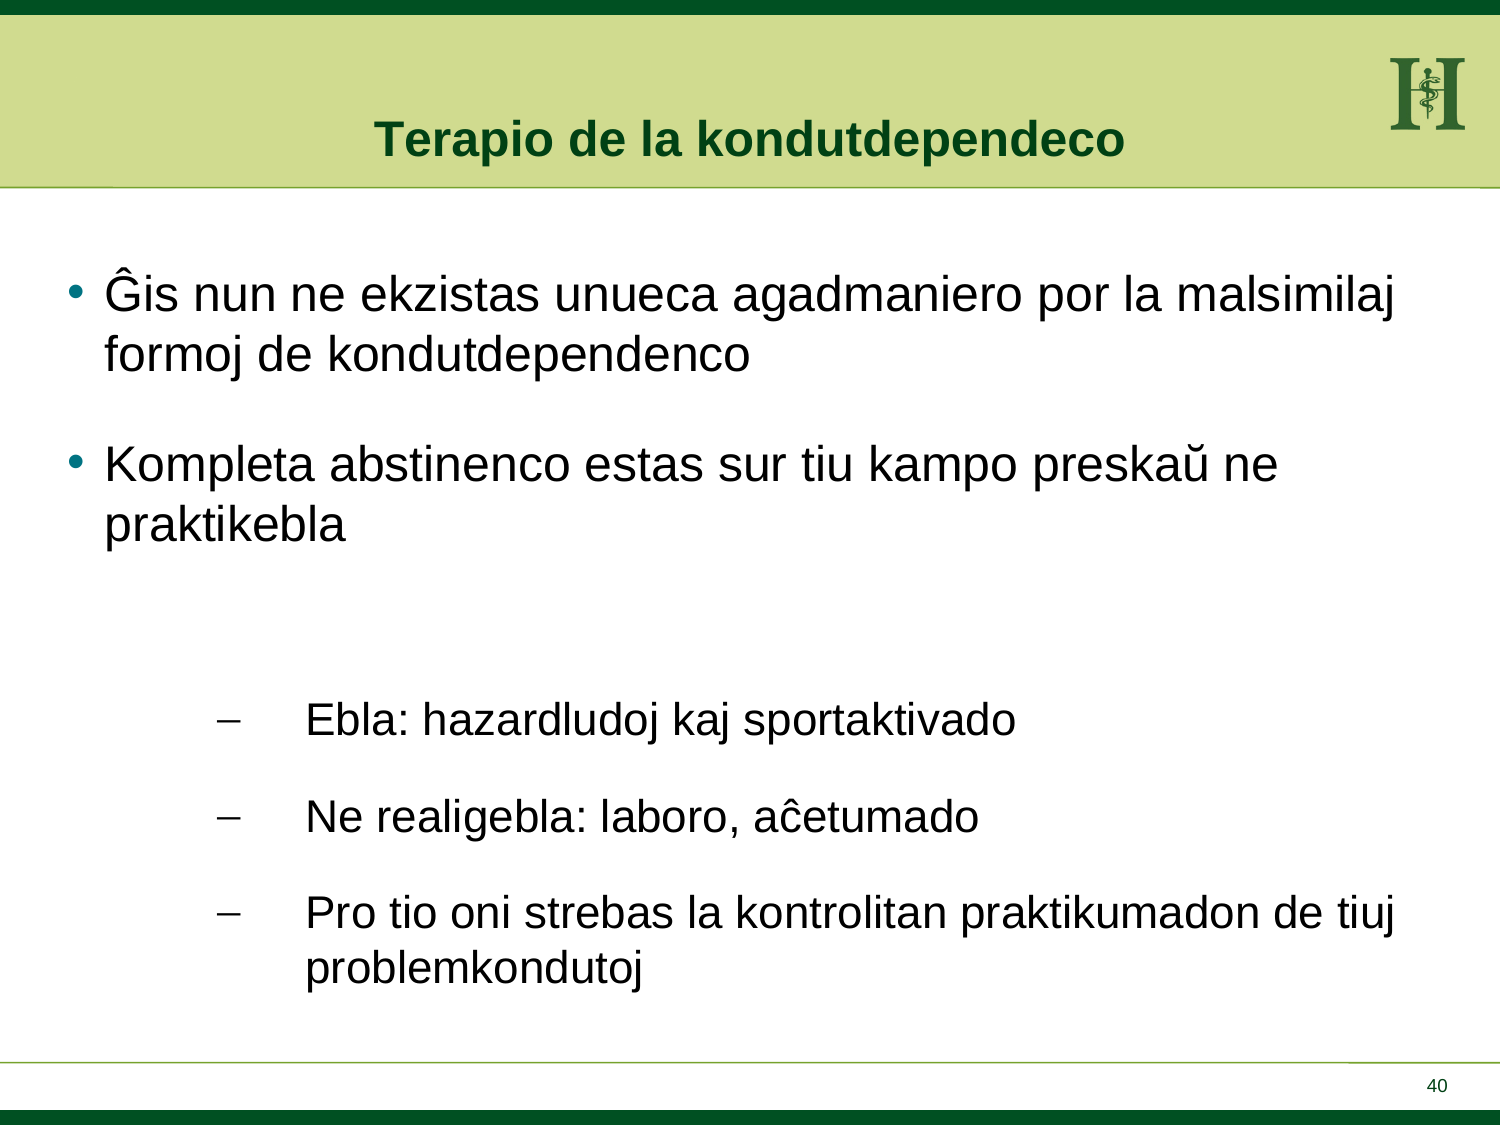

# Terapio de la kondutdependeco
Ĝis nun ne ekzistas unueca agadmaniero por la malsimilaj formoj de kondutdependenco
Kompleta abstinenco estas sur tiu kampo preskaŭ ne praktikebla
Ebla: hazardludoj kaj sportaktivado
Ne realigebla: laboro, aĉetumado
Pro tio oni strebas la kontrolitan praktikumadon de tiuj problemkondutoj